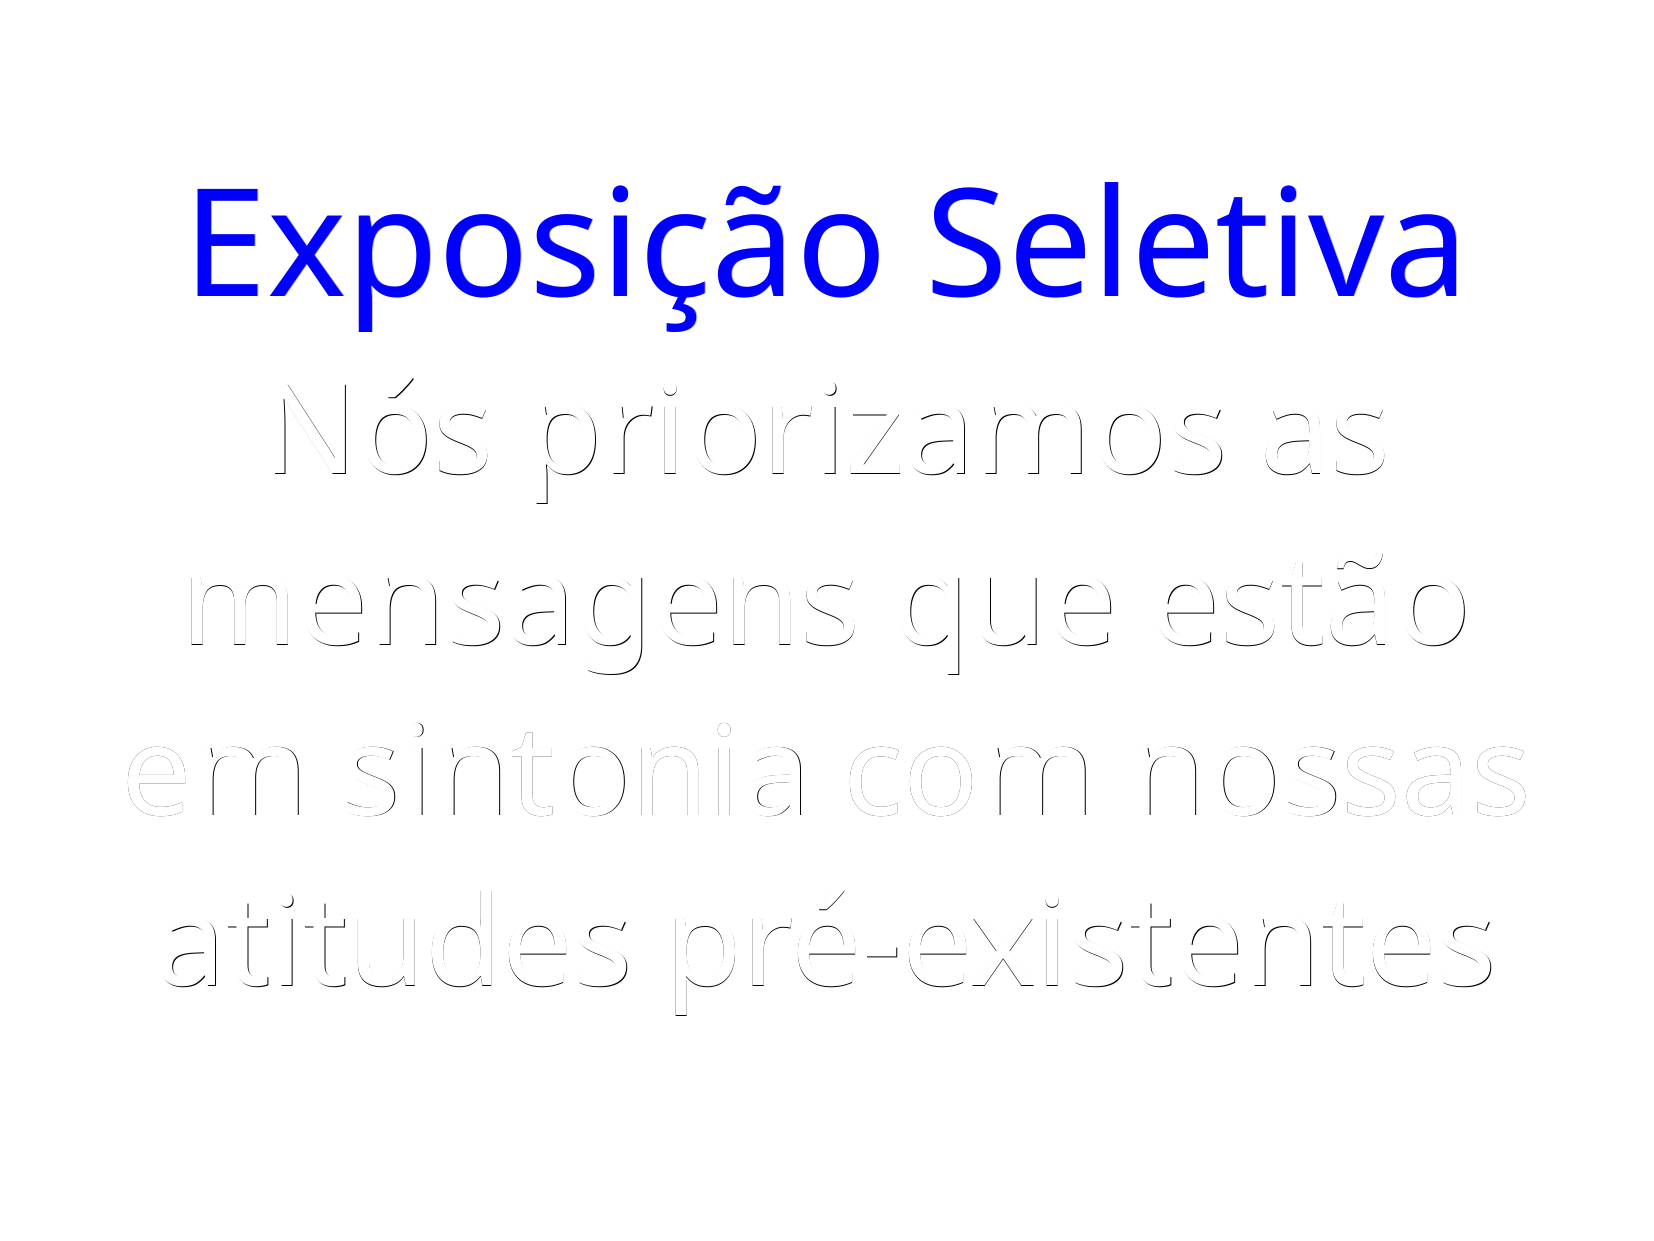

# Exposição Seletiva Nós priorizamos as mensagens que estão em sintonia com nossas atitudes pré-existentes